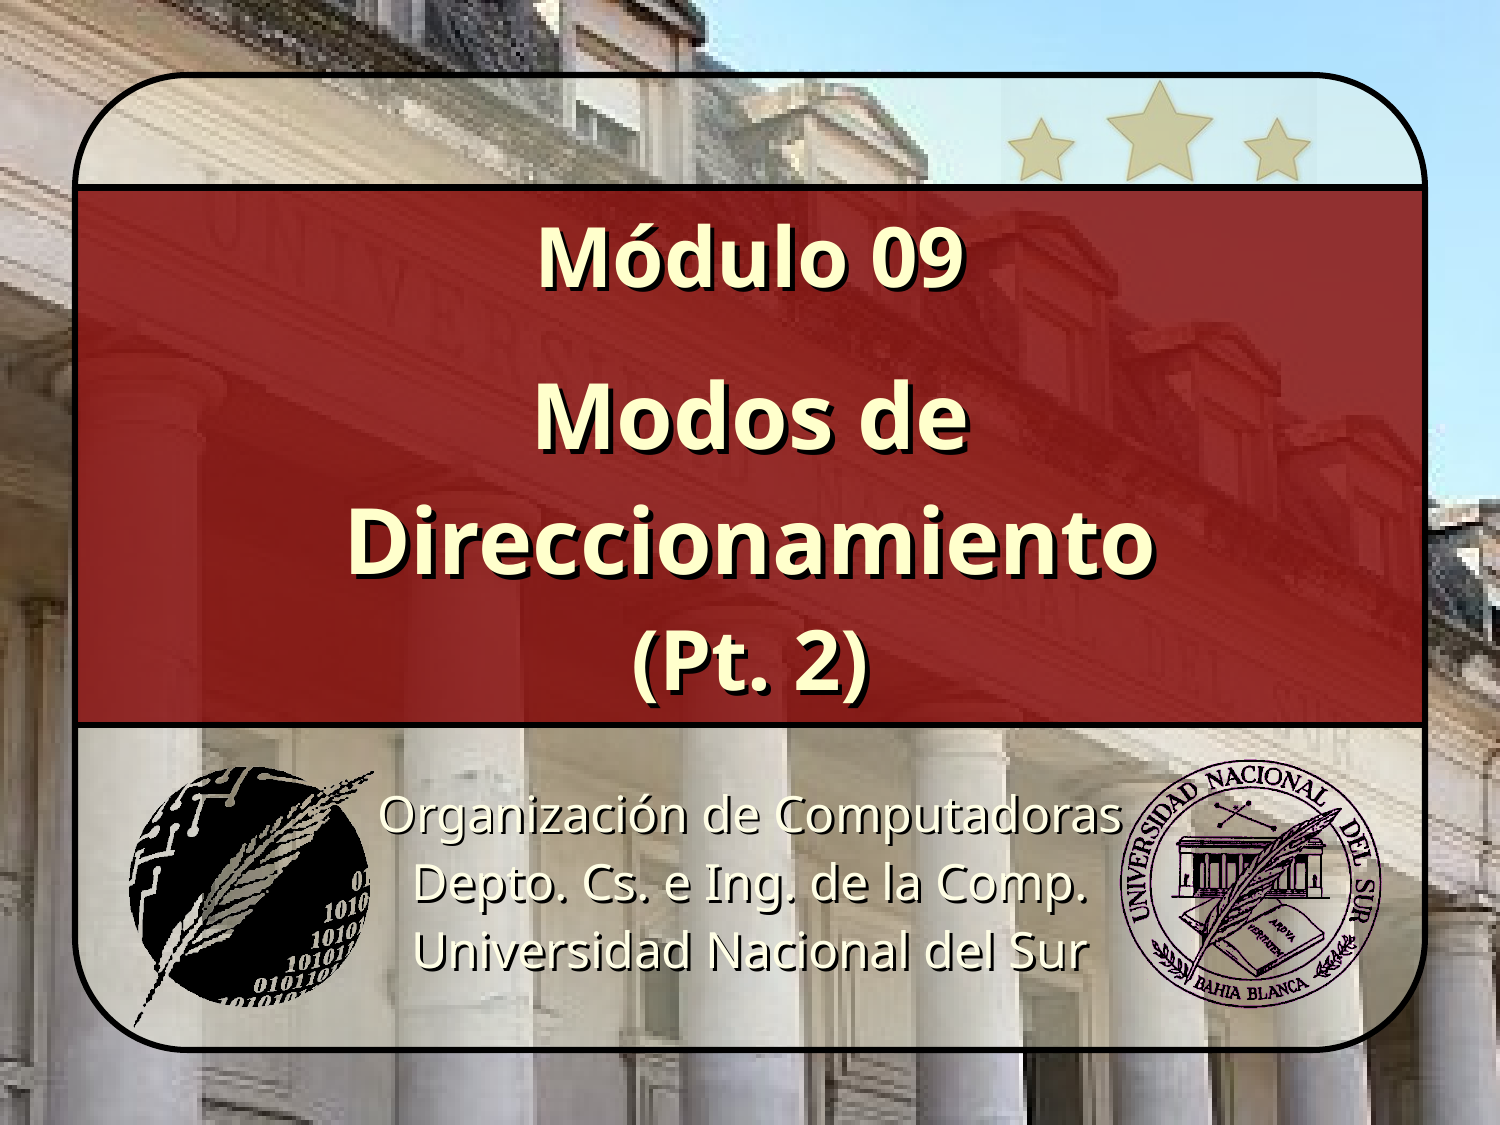

# Módulo 09 Modos de Direccionamiento (Pt. 2)